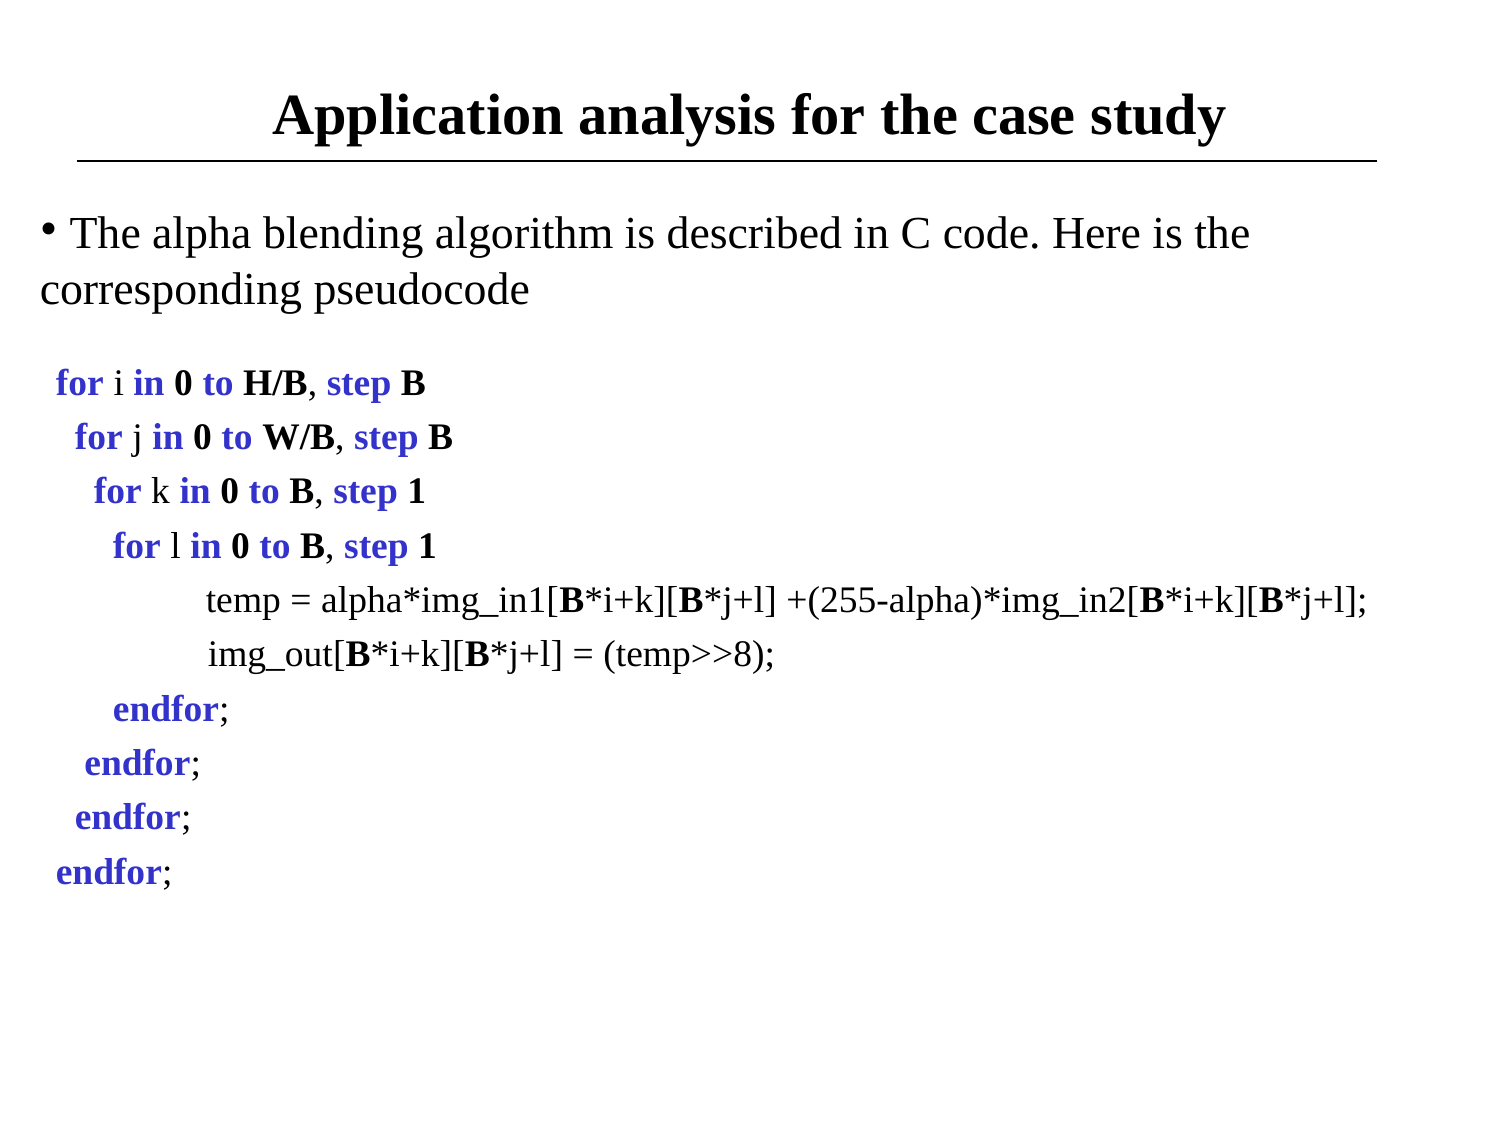

# Application analysis for the case study
 The alpha blending algorithm is described in C code. Here is the corresponding pseudocode
for i in 0 to H/B, step B
 for j in 0 to W/B, step B
 for k in 0 to B, step 1
 for l in 0 to B, step 1
 	temp = alpha*img_in1[B*i+k][B*j+l] +(255-alpha)*img_in2[B*i+k][B*j+l];
 img_out[B*i+k][B*j+l] = (temp>>8);
 endfor;
 endfor;
 endfor;
endfor;